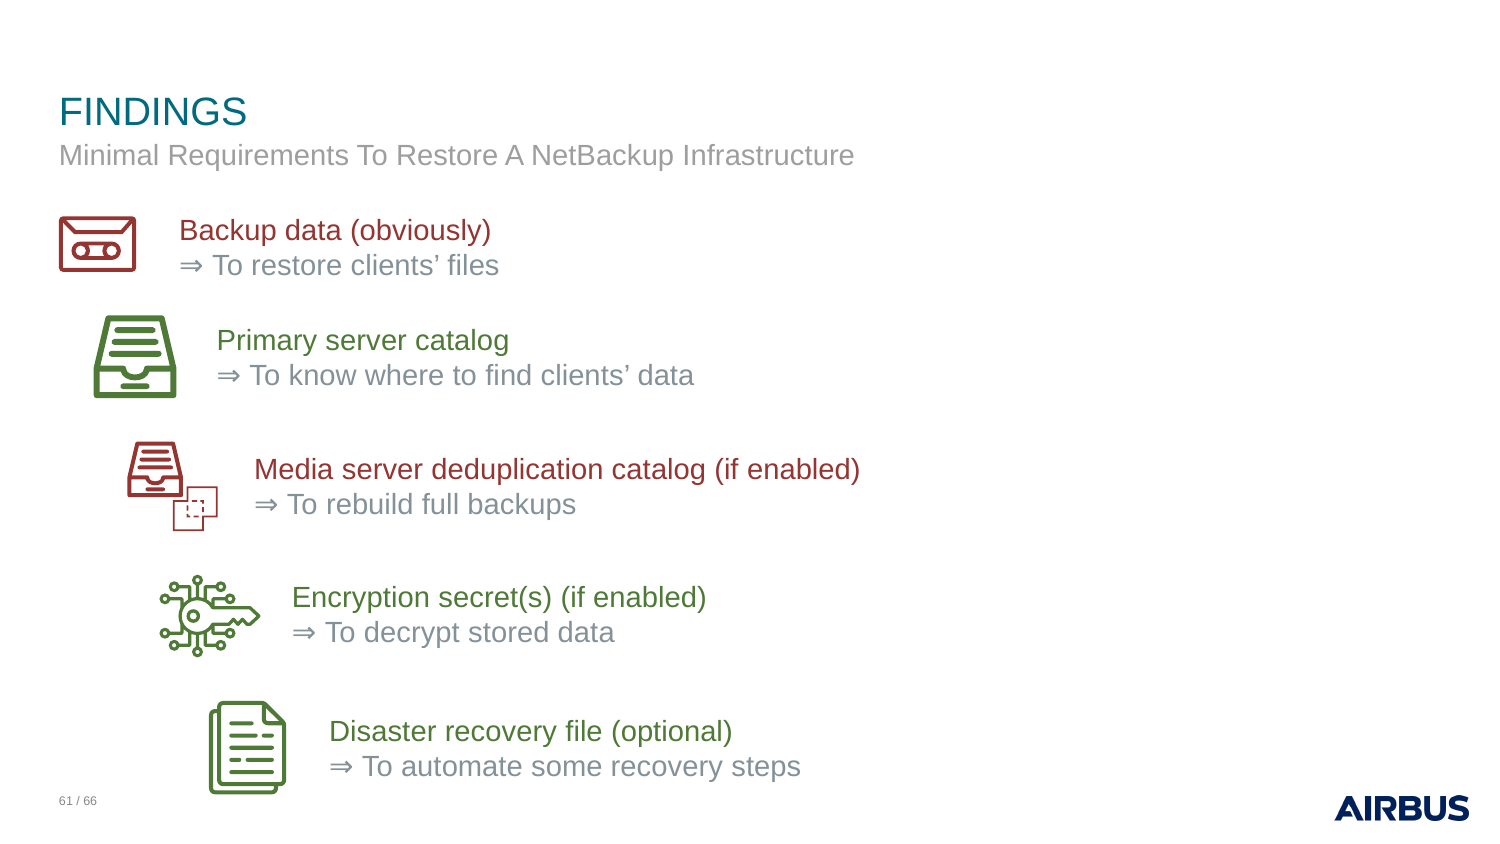

# FINDINGS Minimal Requirements To Restore A NetBackup Infrastructure
Backup data (obviously)
⇒ To restore clients’ files
Primary server catalog
⇒ To know where to find clients’ data
Media server deduplication catalog (if enabled)
⇒ To rebuild full backups
Encryption secret(s) (if enabled)
⇒ To decrypt stored data
Disaster recovery file (optional)
⇒ To automate some recovery steps